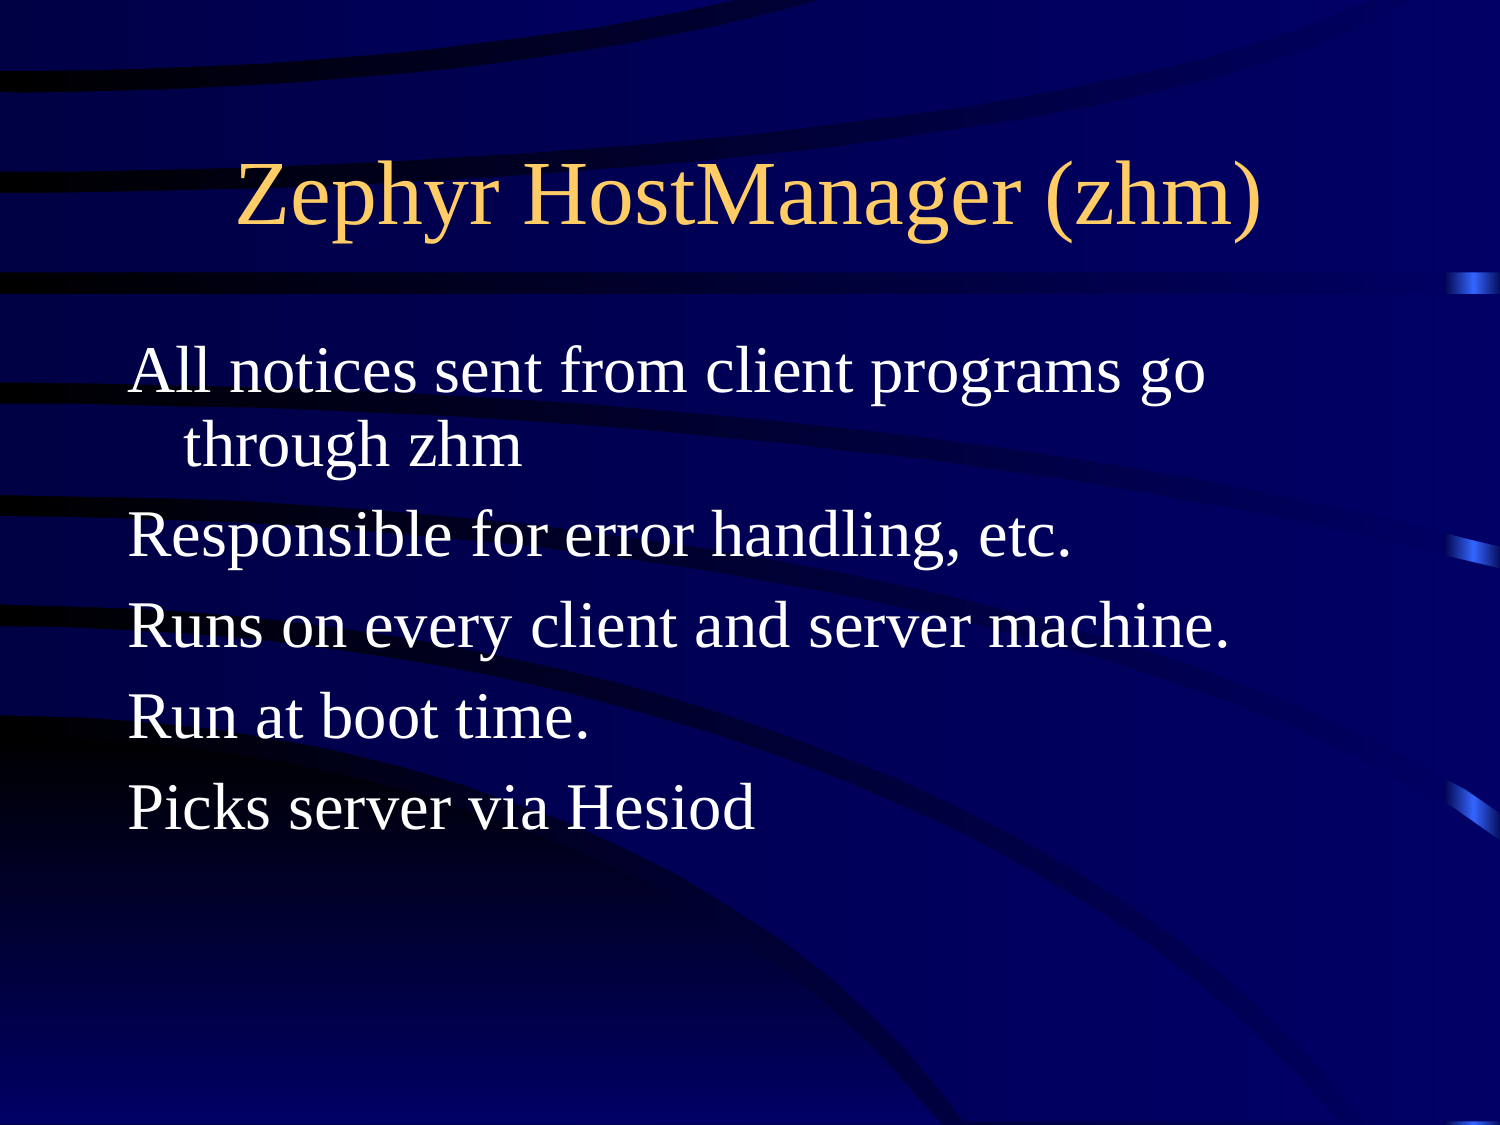

# Zephyr HostManager (zhm)
All notices sent from client programs go through zhm
Responsible for error handling, etc.
Runs on every client and server machine.
Run at boot time.
Picks server via Hesiod